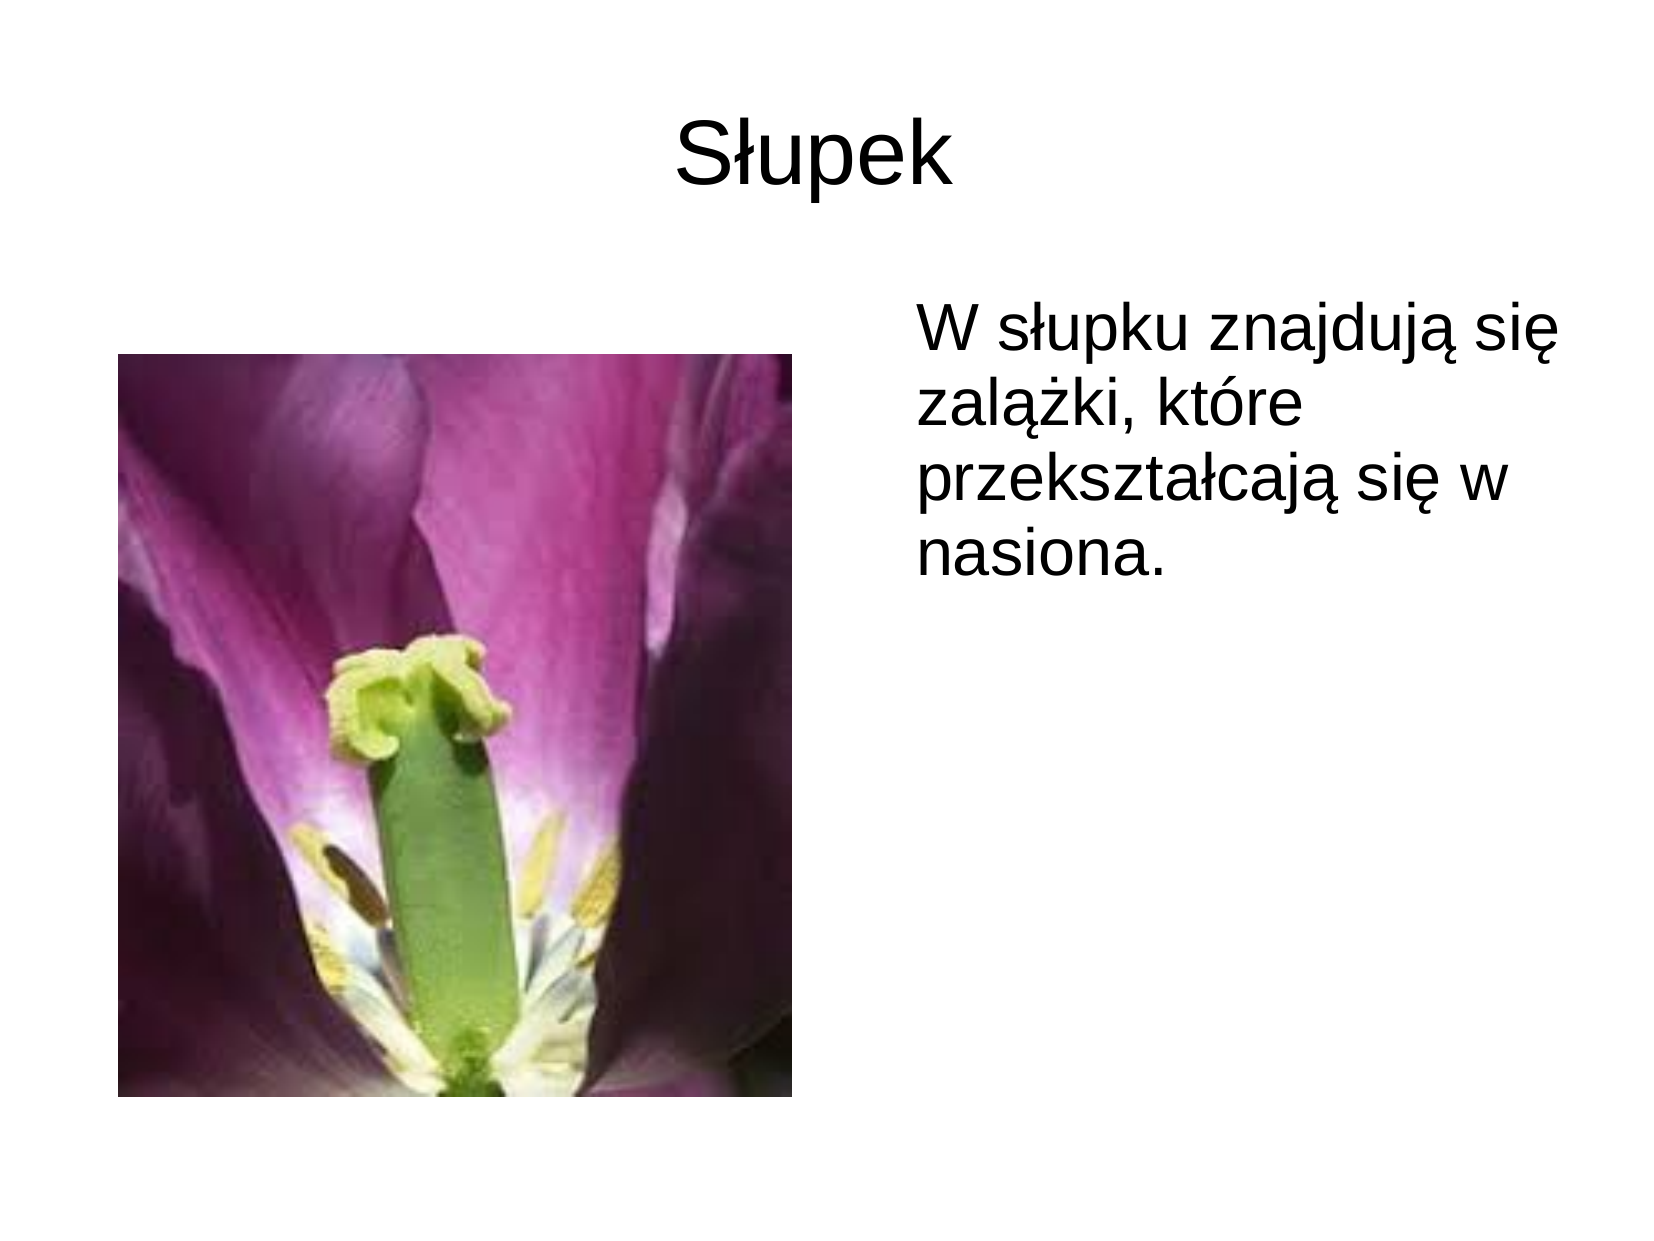

# Słupek
W słupku znajdują się zalążki, które przekształcają się w nasiona.